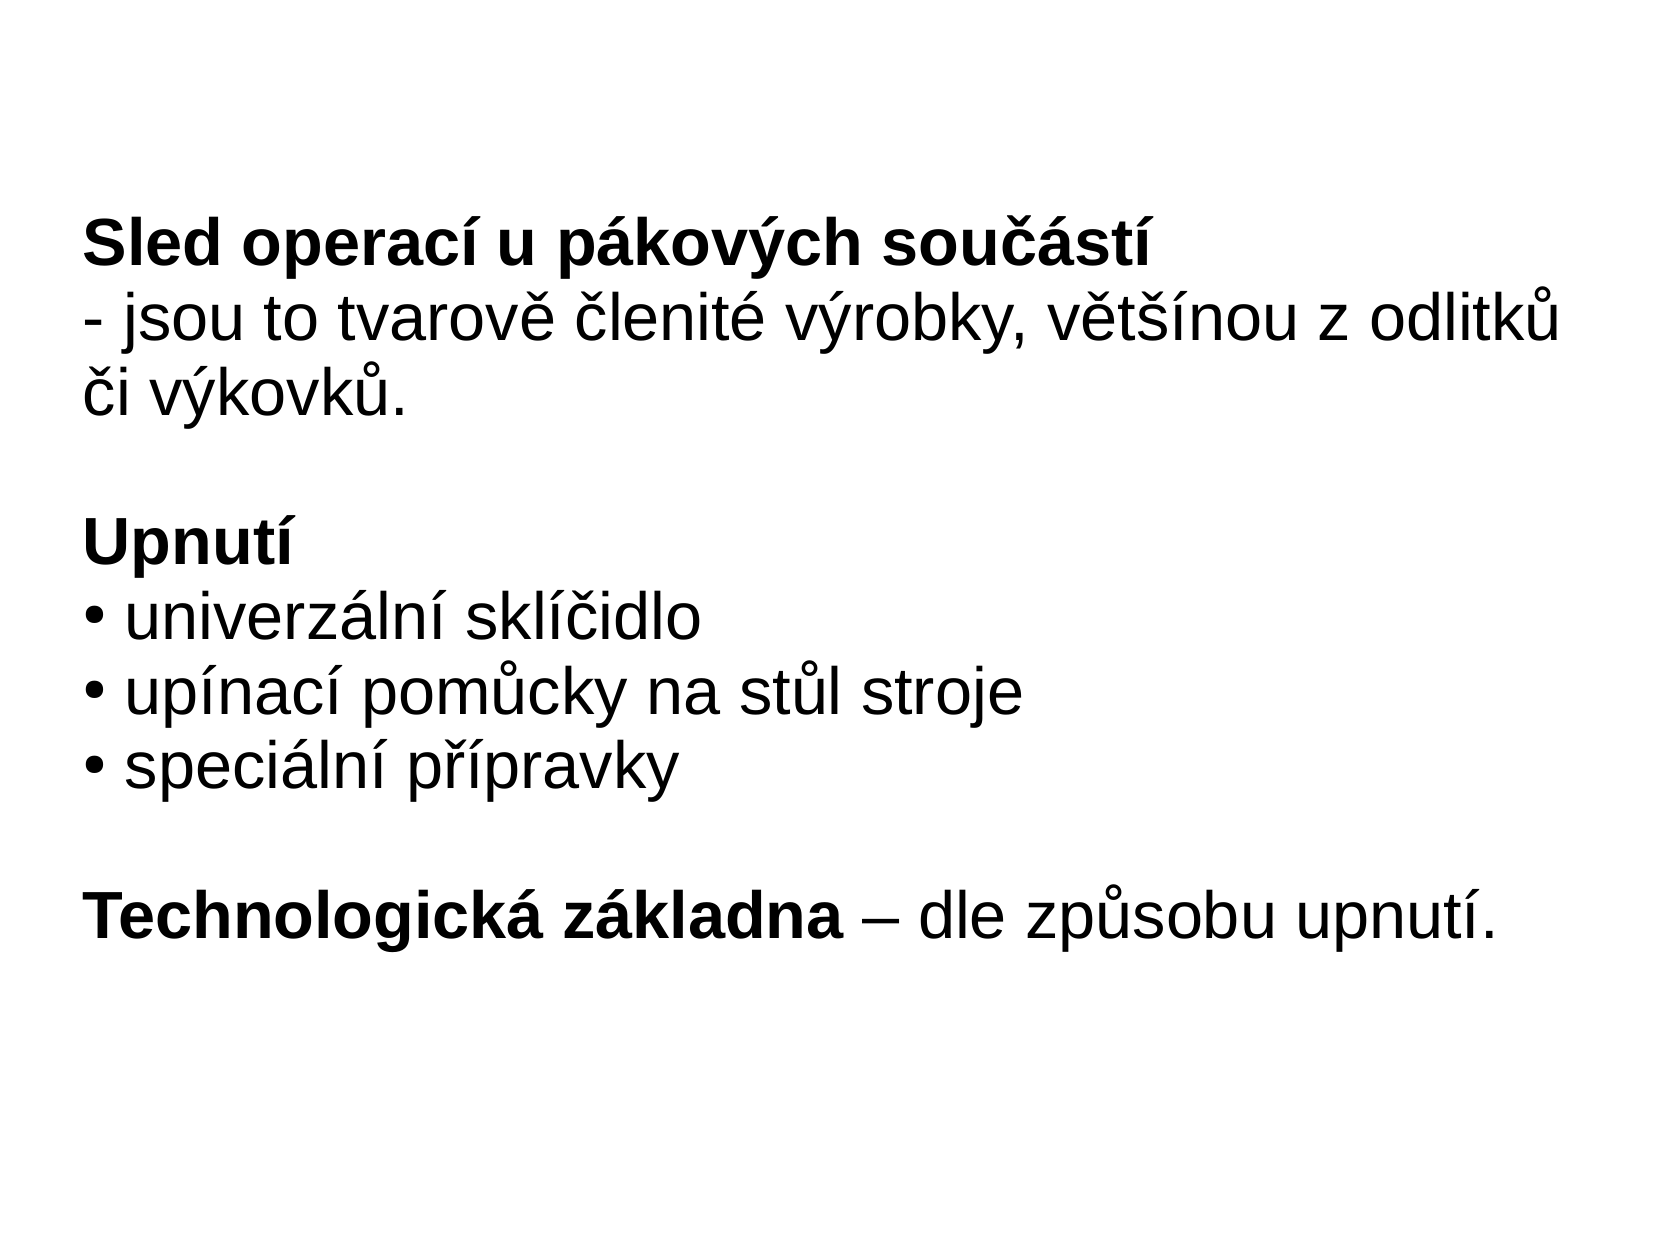

# Sled operací u pákových součástí
- jsou to tvarově členité výrobky, většínou z odlitků či výkovků.
Upnutí
 univerzální sklíčidlo
 upínací pomůcky na stůl stroje
 speciální přípravky
Technologická základna – dle způsobu upnutí.